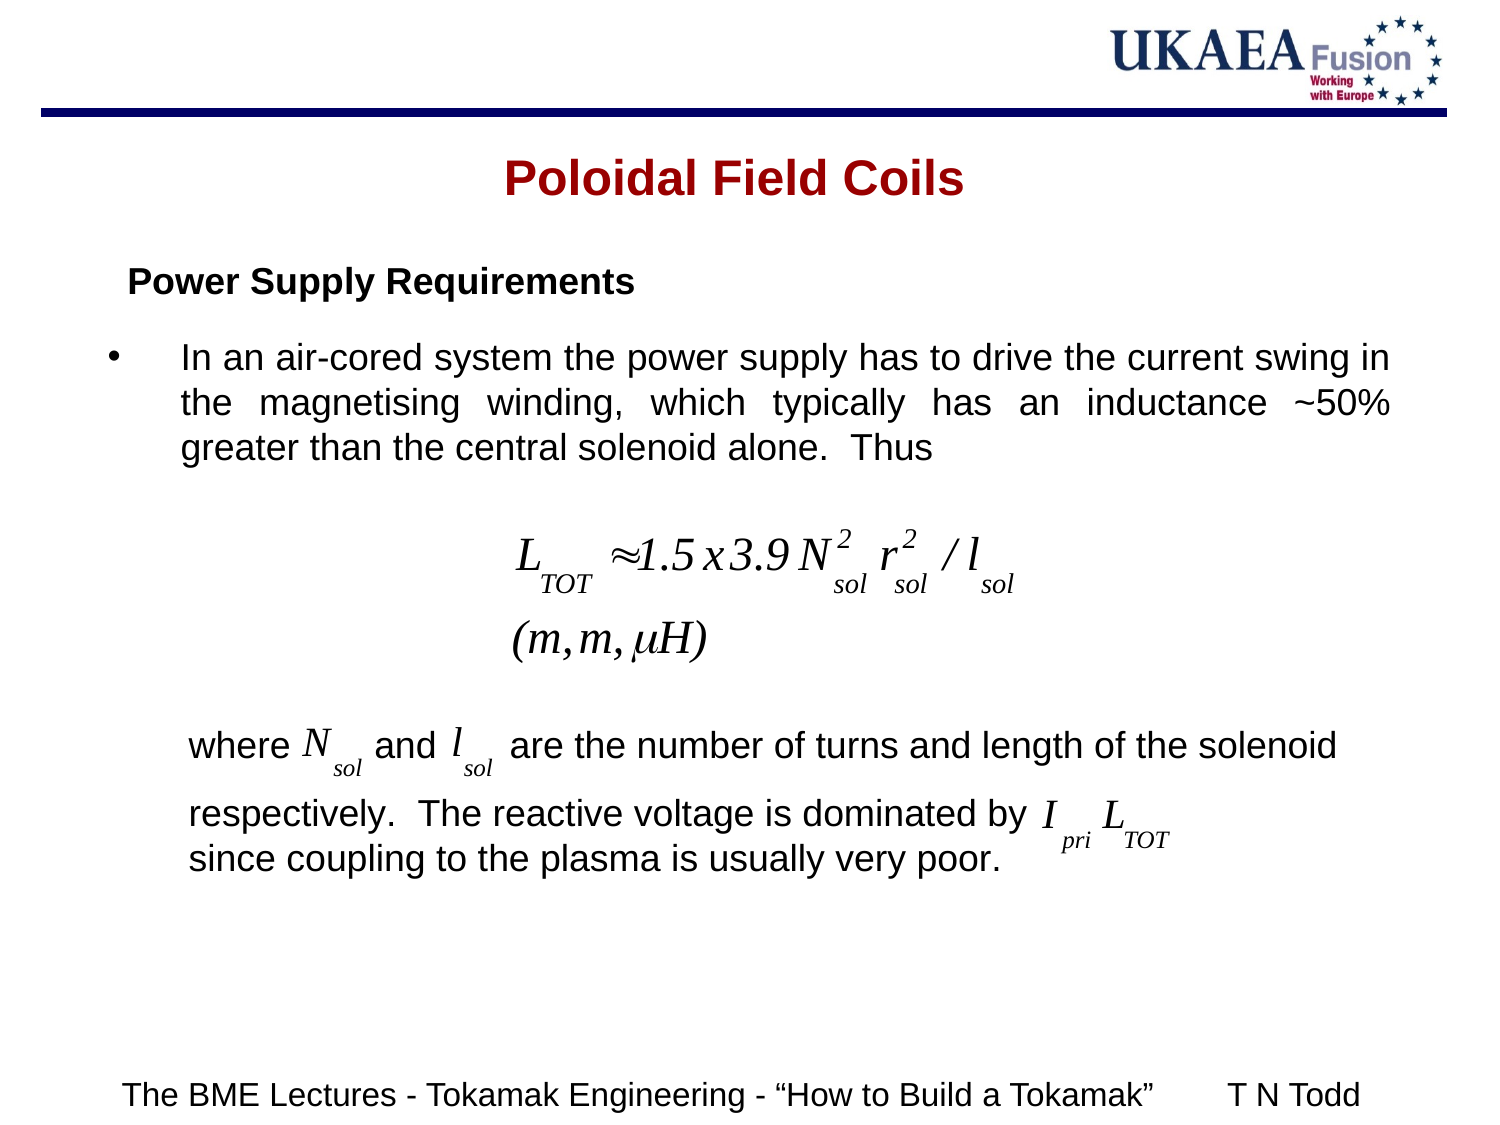

Poloidal Field Coils
Power Supply Requirements
In an air-cored system the power supply has to drive the current swing in the magnetising winding, which typically has an inductance ~50% greater than the central solenoid alone. Thus
where and are the number of turns and length of the solenoid
respectively. The reactive voltage is dominated by since coupling to the plasma is usually very poor.